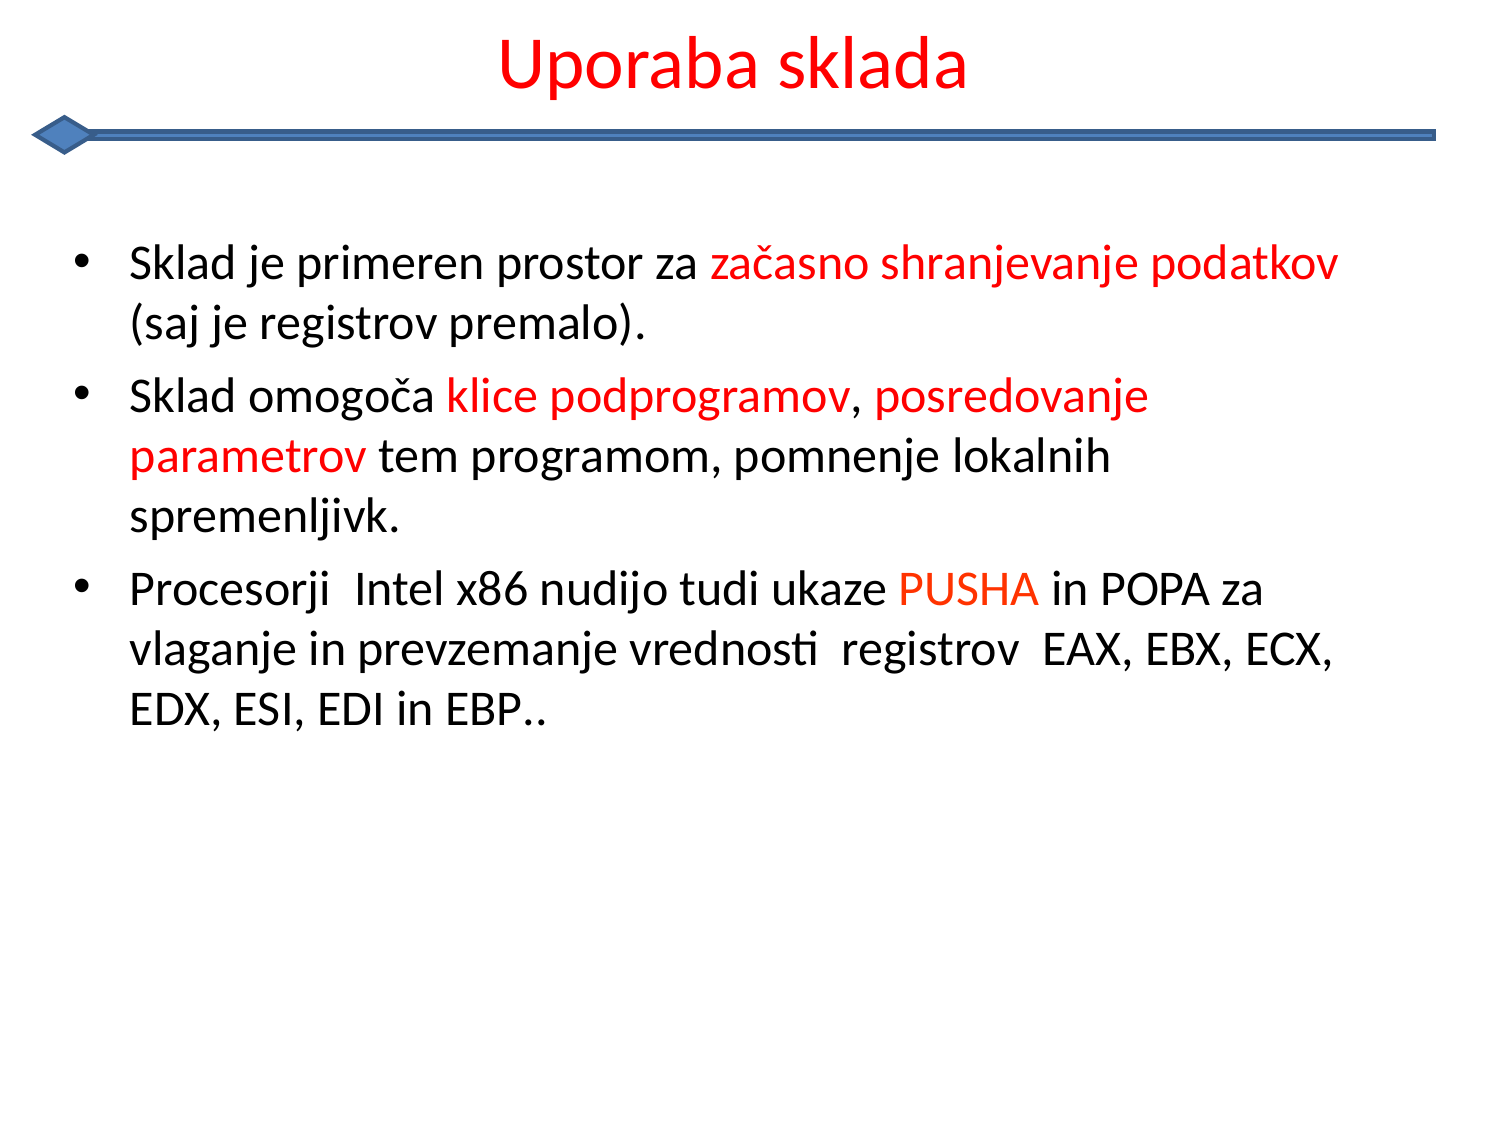

# Uporaba sklada
Sklad je primeren prostor za začasno shranjevanje podatkov (saj je registrov premalo).
Sklad omogoča klice podprogramov, posredovanje parametrov tem programom, pomnenje lokalnih spremenljivk.
Procesorji Intel x86 nudijo tudi ukaze PUSHA in POPA za vlaganje in prevzemanje vrednosti registrov EAX, EBX, ECX, EDX, ESI, EDI in EBP..